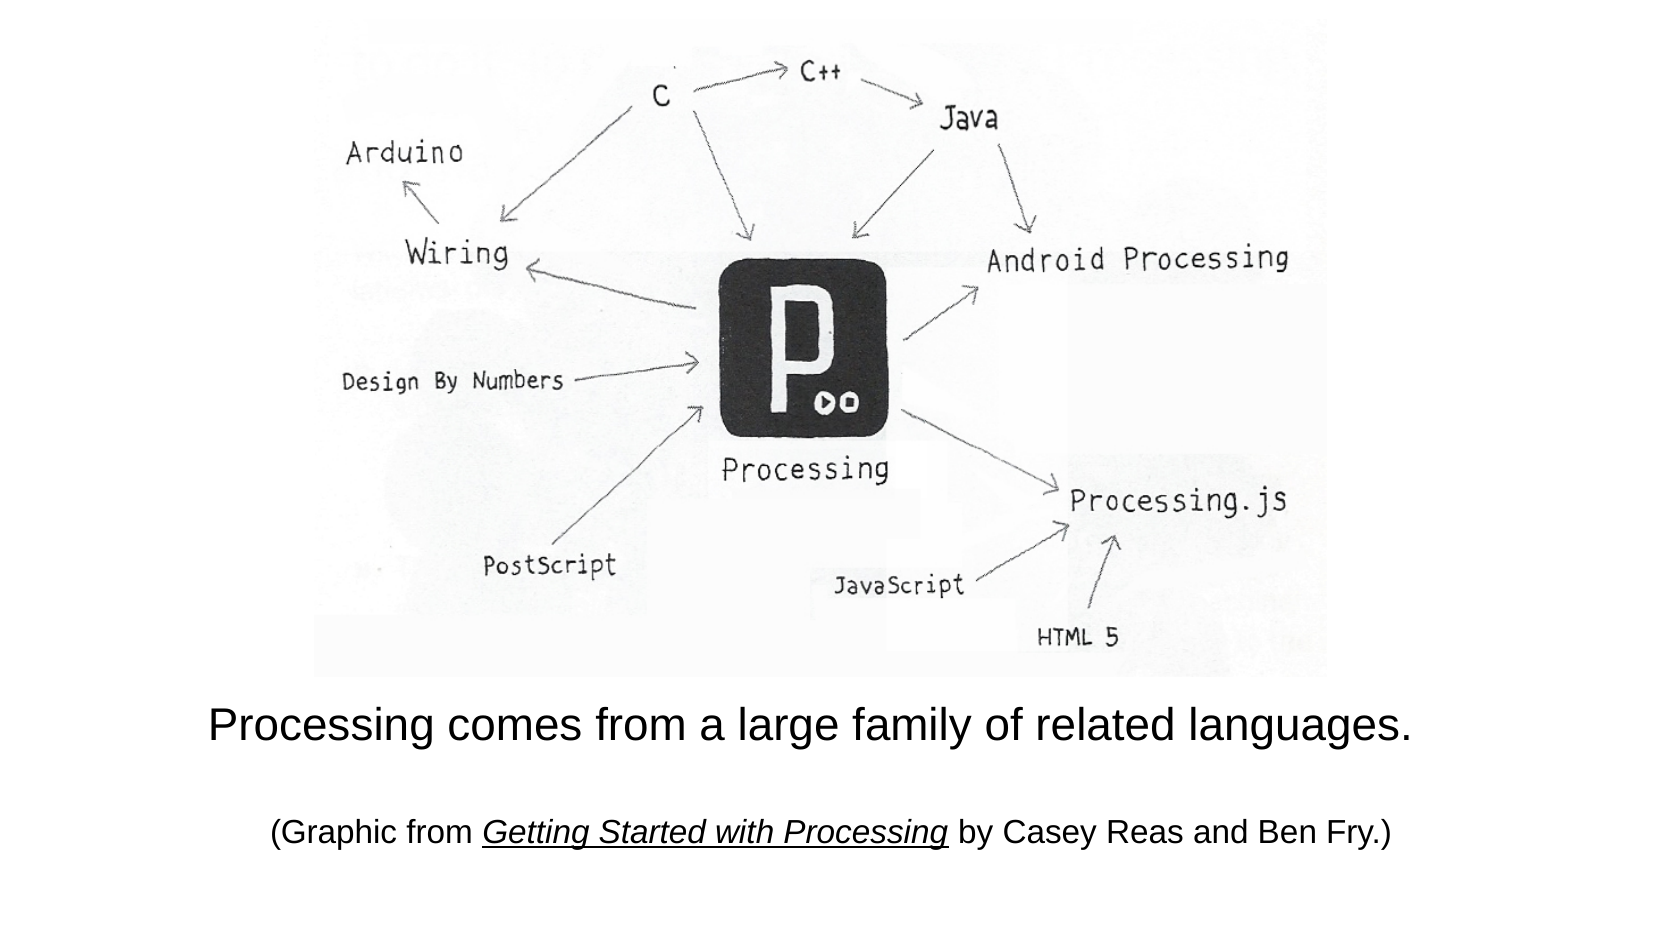

# Processing comes from a large family of related languages.
(Graphic from Getting Started with Processing by Casey Reas and Ben Fry.)